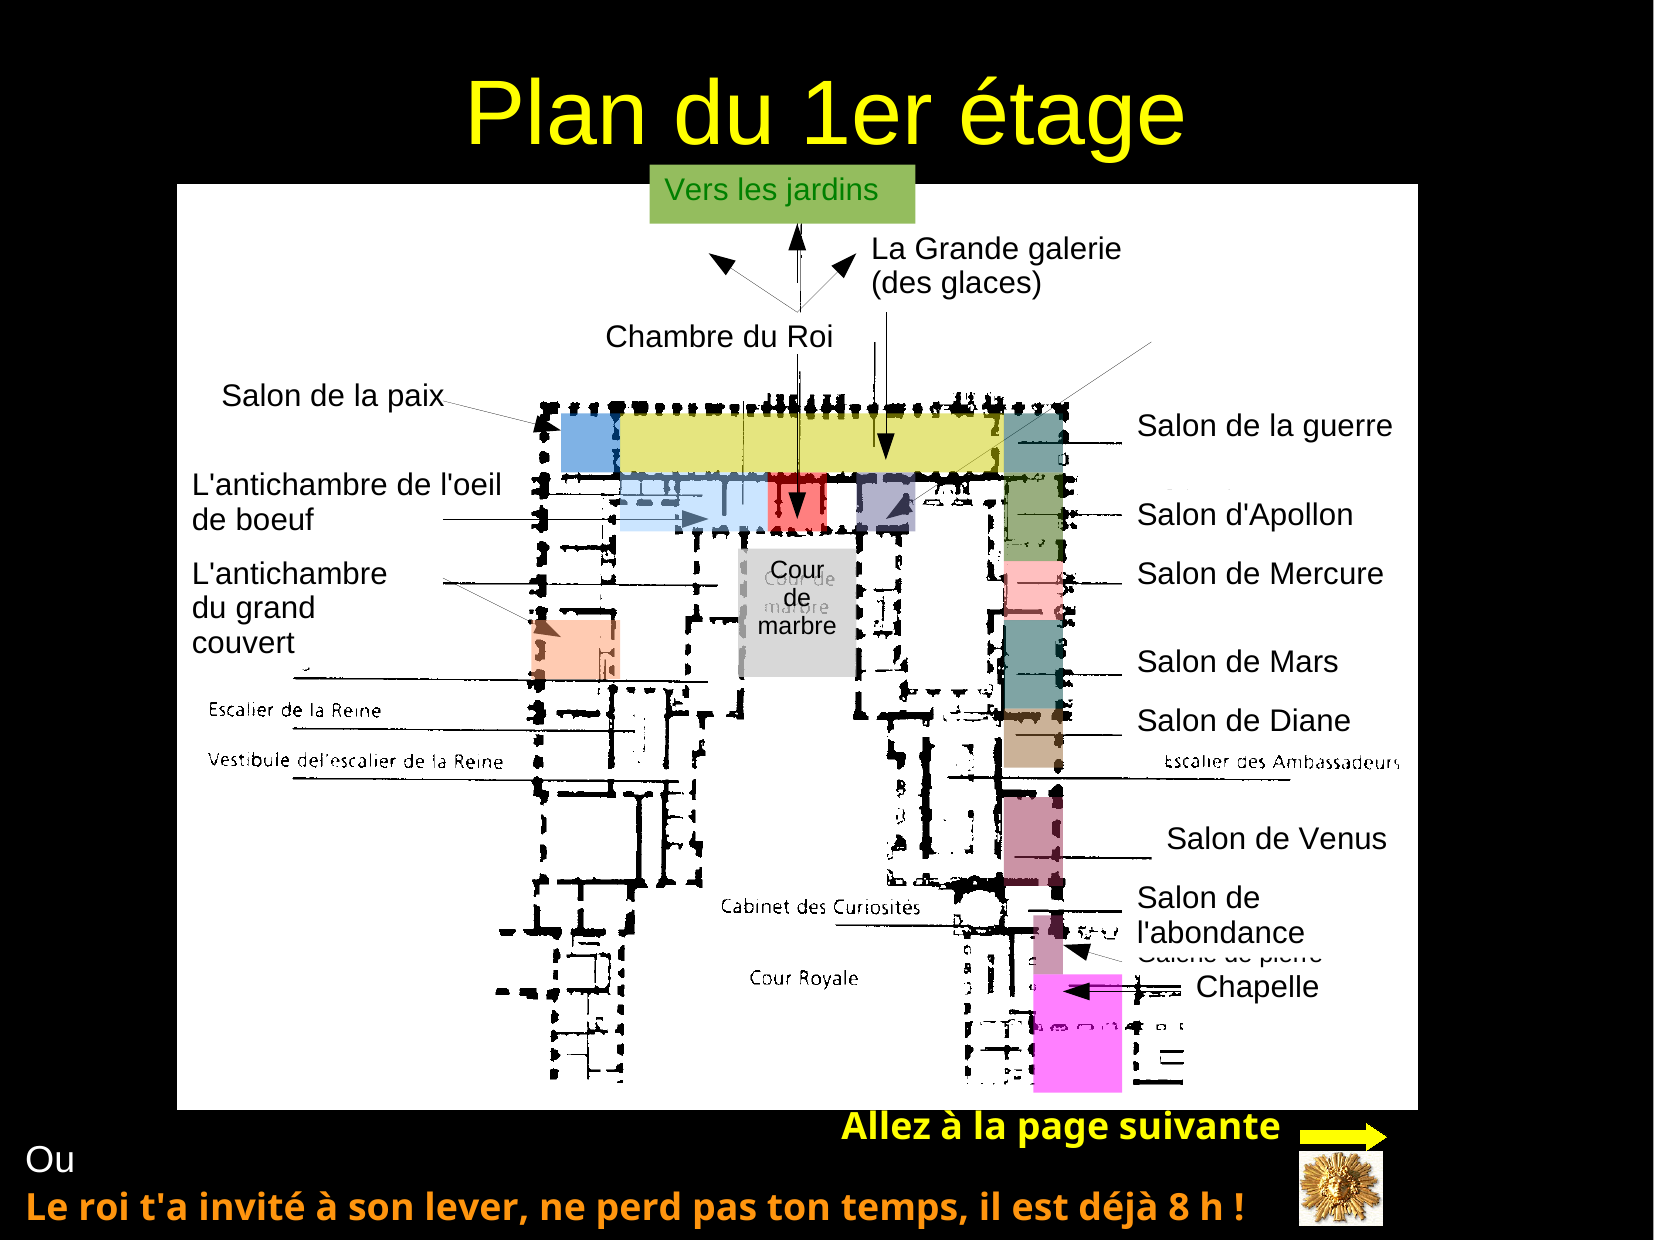

# Plan du 1er étage
Vers les jardins
La Grande galerie (des glaces)
Cabinet du
 Grand Conseil
Chambre du Roi
Salon de la paix
Salon de la guerre
L'antichambre de l'oeil de boeuf
Salon d'Apollon
L'antichambre du grand couvert
Cour de marbre
Salon de Mercure
Salon de Mars
Salon de Diane
Salon de Venus
Salon de l'abondance
Galerie de pierre
Chapelle
Allez à la page suivante
 Ou
 Le roi t'a invité à son lever, ne perd pas ton temps, il est déjà 8 h !